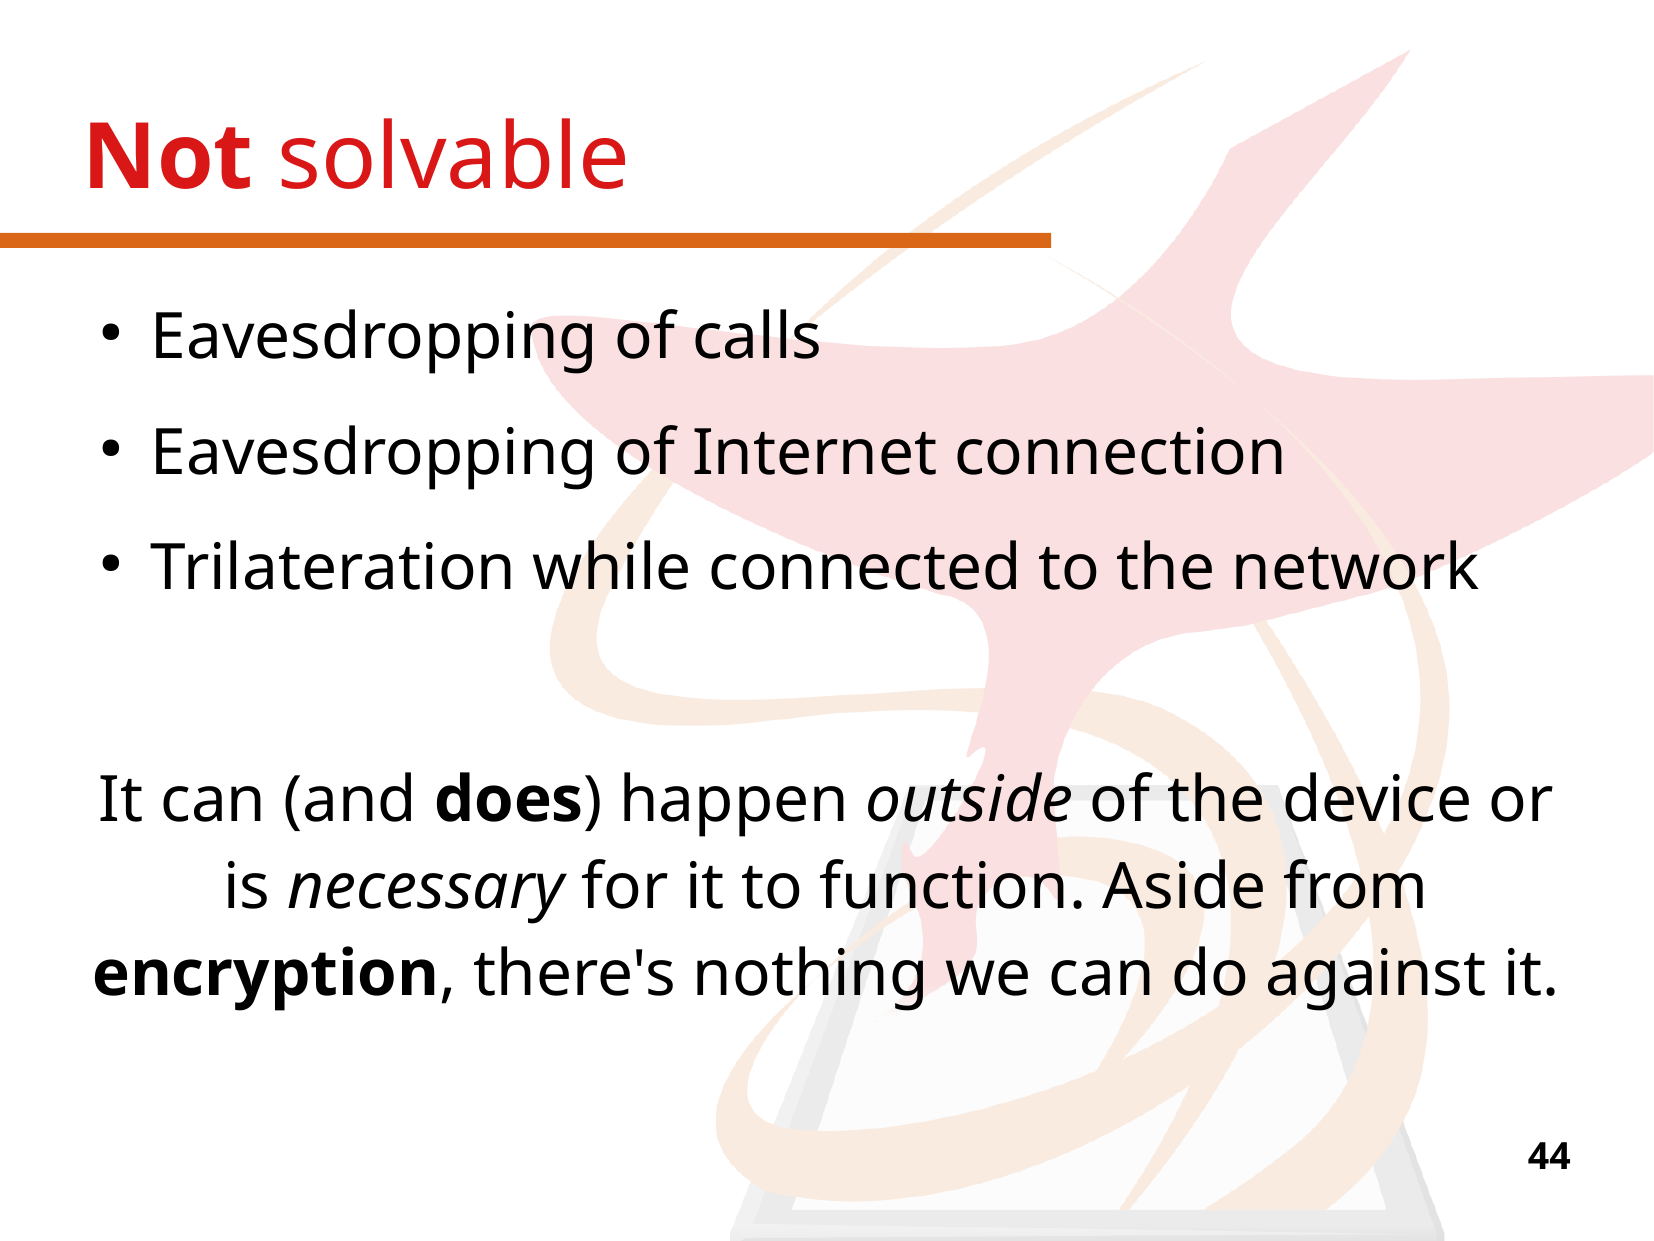

# Not solvable
Eavesdropping of calls
Eavesdropping of Internet connection
Trilateration while connected to the network
It can (and does) happen outside of the device or is necessary for it to function. Aside from encryption, there's nothing we can do against it.
44